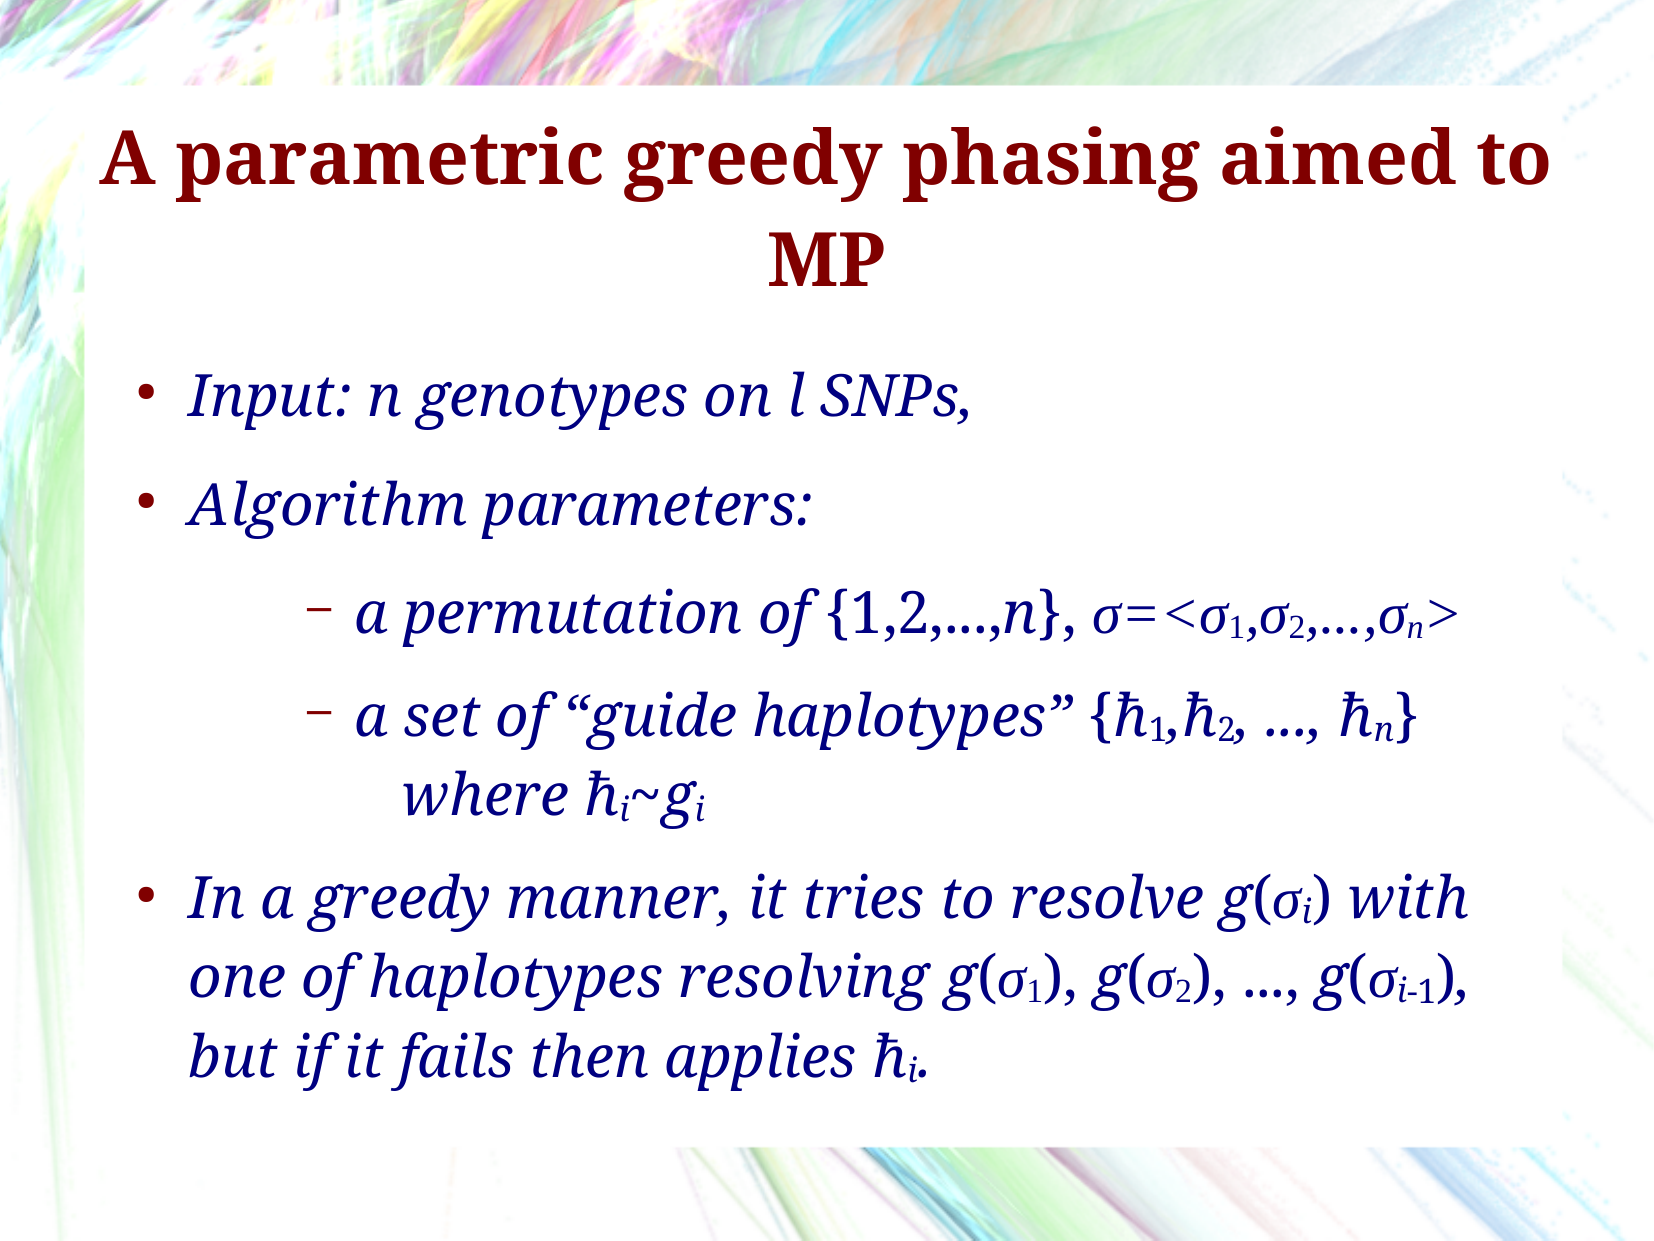

# A parametric greedy phasing aimed to MP
Input: n genotypes on l SNPs,
Algorithm parameters:
a permutation of {1,2,...,n}, σ=<σ1,σ2,...,σn>
a set of “guide haplotypes” {ħ1,ħ2, ..., ħn} where ħi~gi
In a greedy manner, it tries to resolve g(σi) with one of haplotypes resolving g(σ1), g(σ2), ..., g(σi-1), but if it fails then applies ħi.